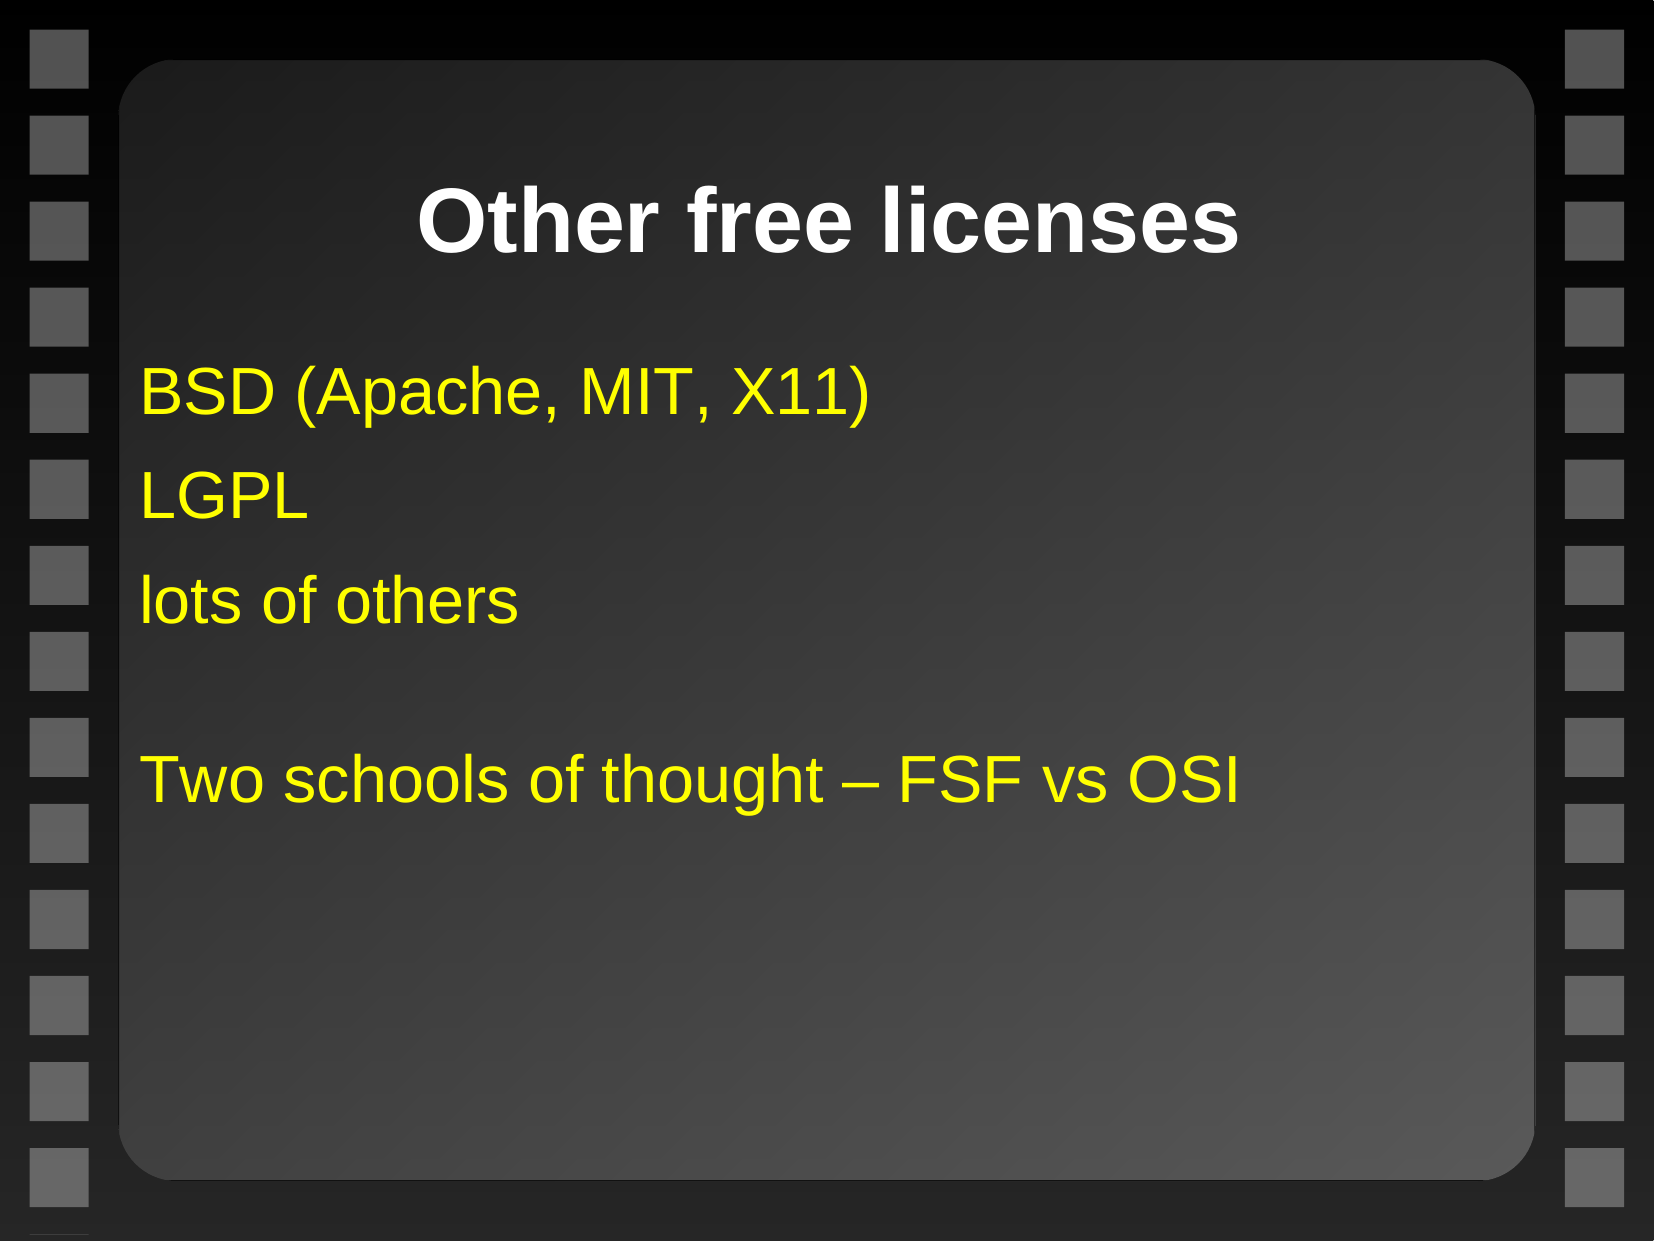

# Other free licenses
BSD (Apache, MIT, X11)
LGPL
lots of others
Two schools of thought – FSF vs OSI